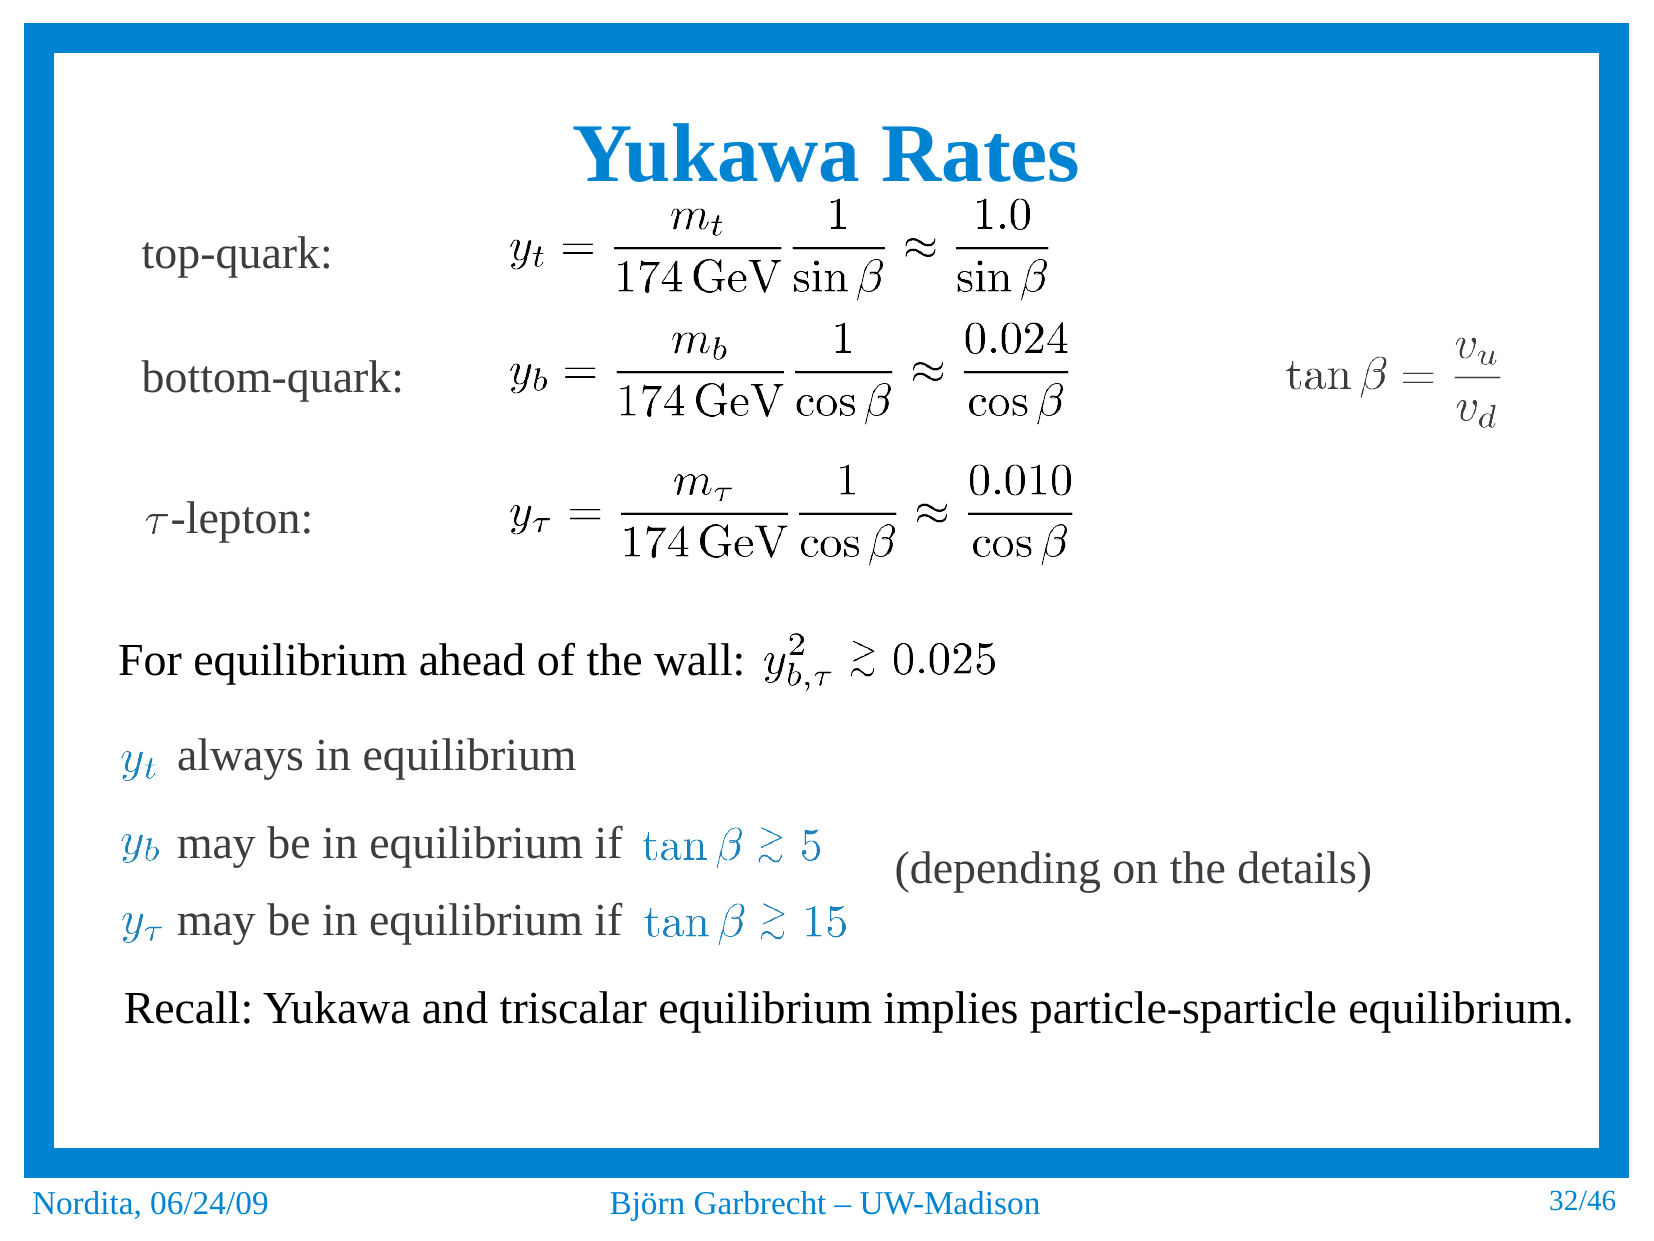

# Yukawa Rates
top-quark:
bottom-quark:
 -lepton:
For equilibrium ahead of the wall:
always in equilibrium
may be in equilibrium if
(depending on the details)
may be in equilibrium if
Recall: Yukawa and triscalar equilibrium implies particle-sparticle equilibrium.
Björn Garbrecht – UW-Madison
32